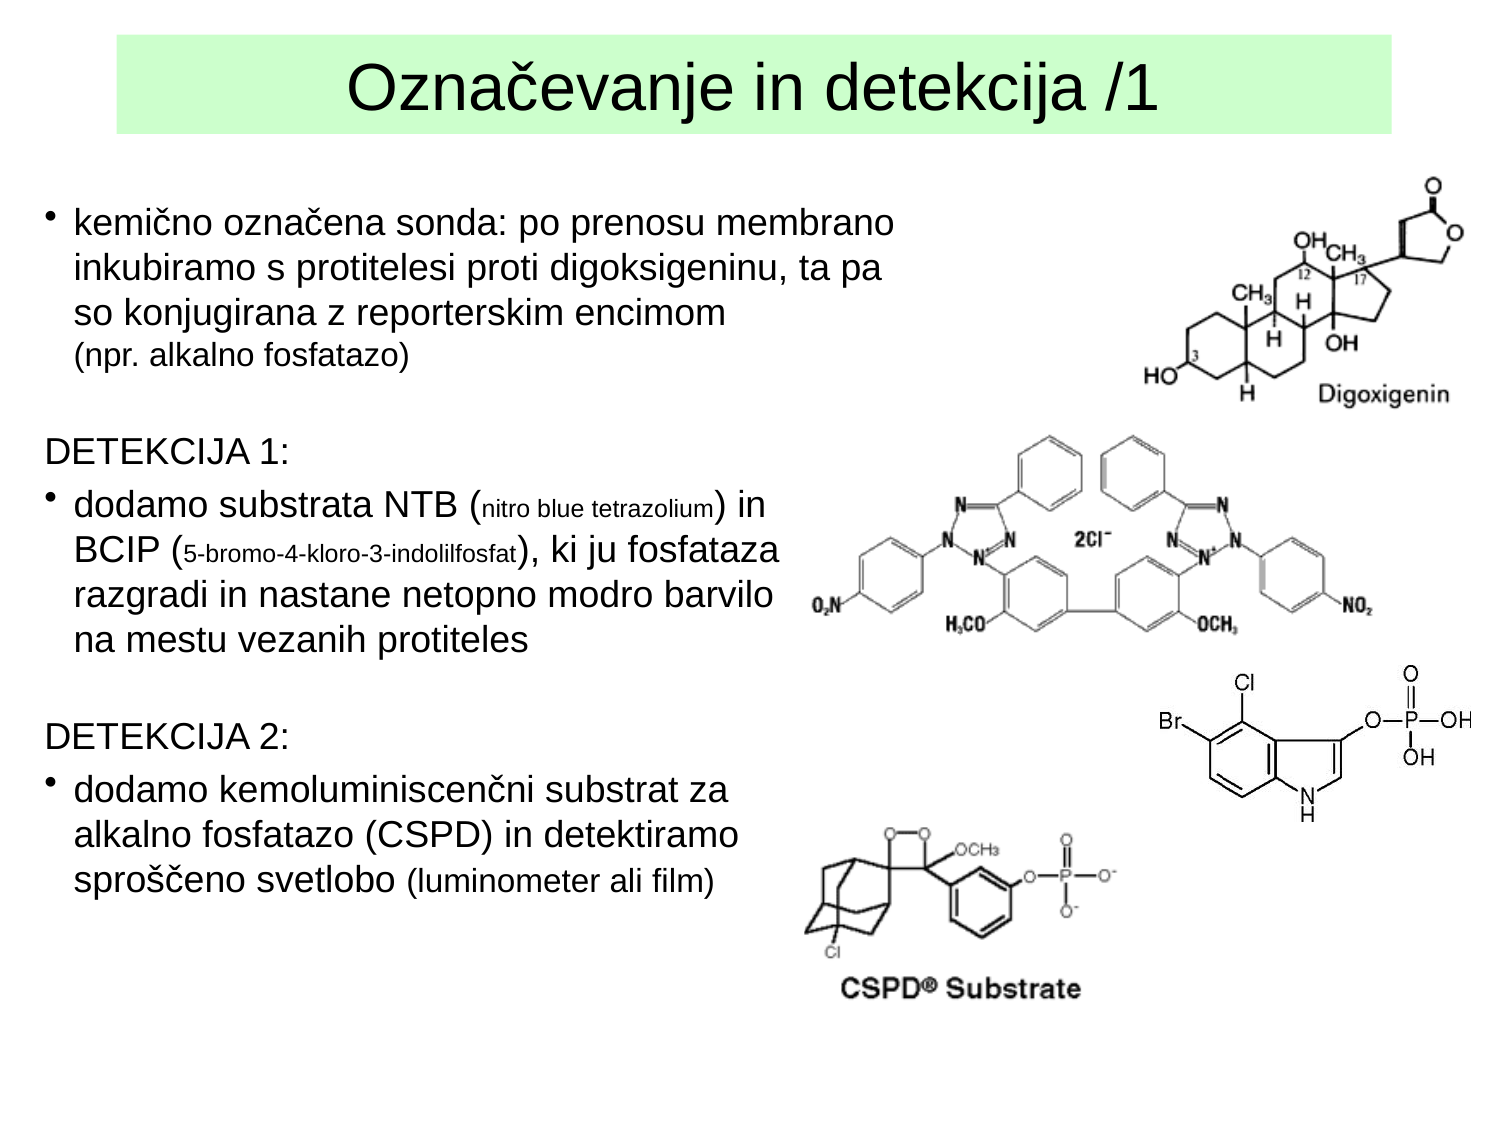

# Označevanje in detekcija /1
kemično označena sonda: po prenosu membrano
inkubiramo s protitelesi proti digoksigeninu, ta pa
so konjugirana z reporterskim encimom
(npr. alkalno fosfatazo)
DETEKCIJA 1:
dodamo substrata NTB (nitro blue tetrazolium) in
BCIP (5-bromo-4-kloro-3-indolilfosfat), ki ju fosfataza
razgradi in nastane netopno modro barvilo
na mestu vezanih protiteles
DETEKCIJA 2:
dodamo kemoluminiscenčni substrat za
alkalno fosfatazo (CSPD) in detektiramo
sproščeno svetlobo (luminometer ali film)